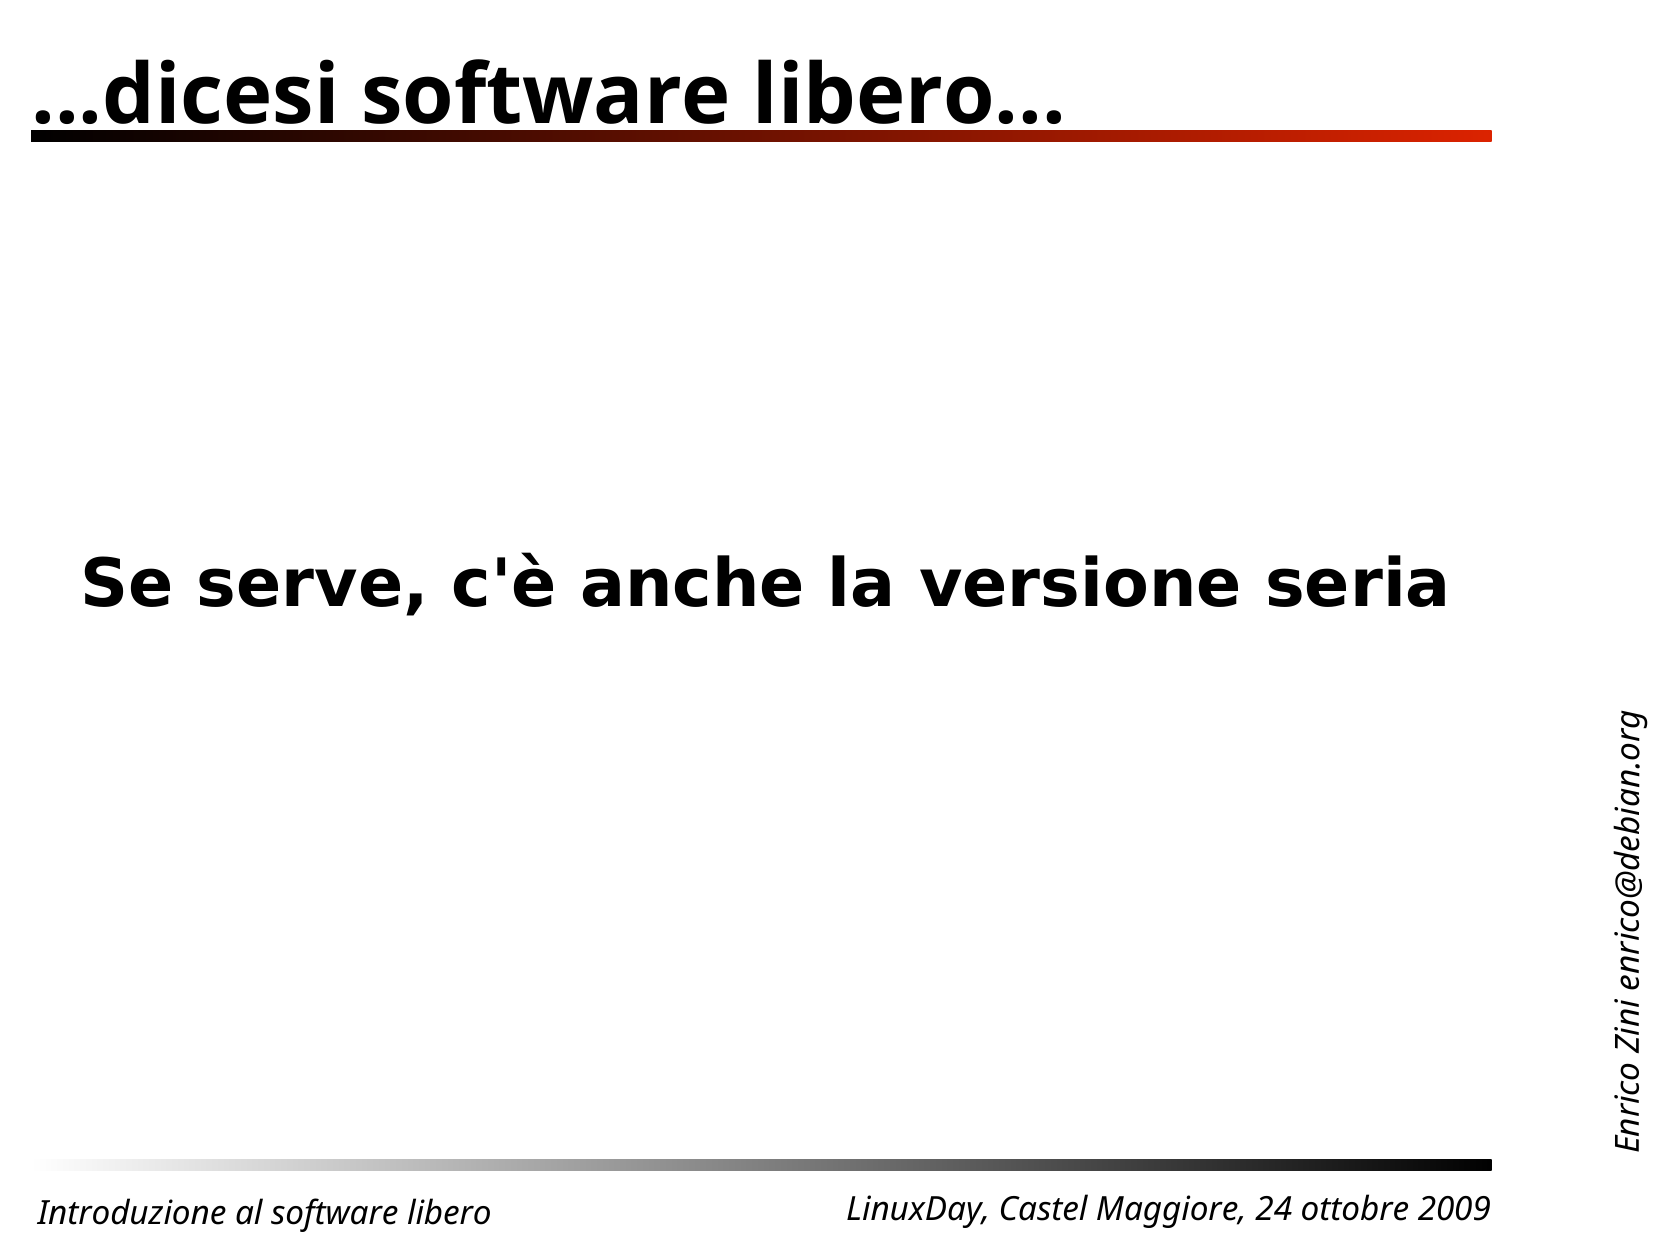

...dicesi software libero...
Se serve, c'è anche la versione seria